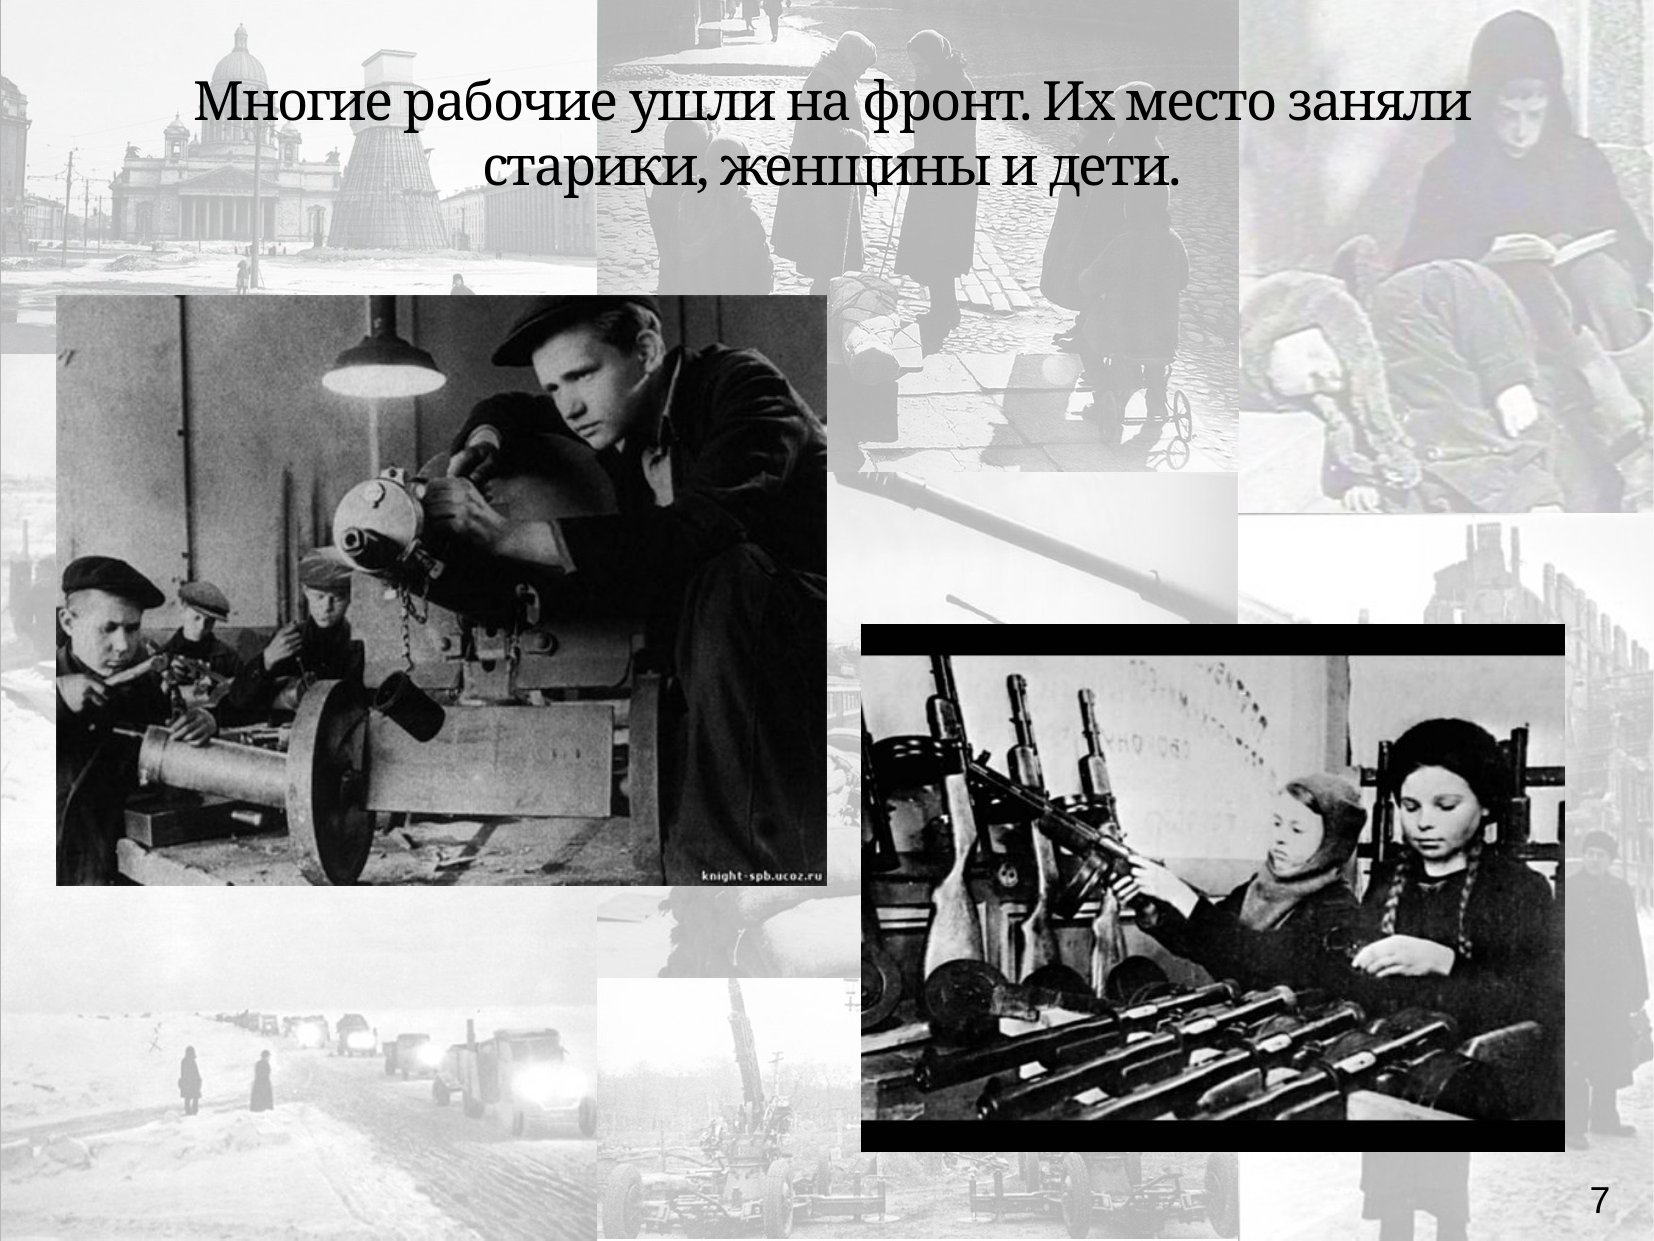

Многие рабочие ушли на фронт. Их место заняли старики, женщины и дети.